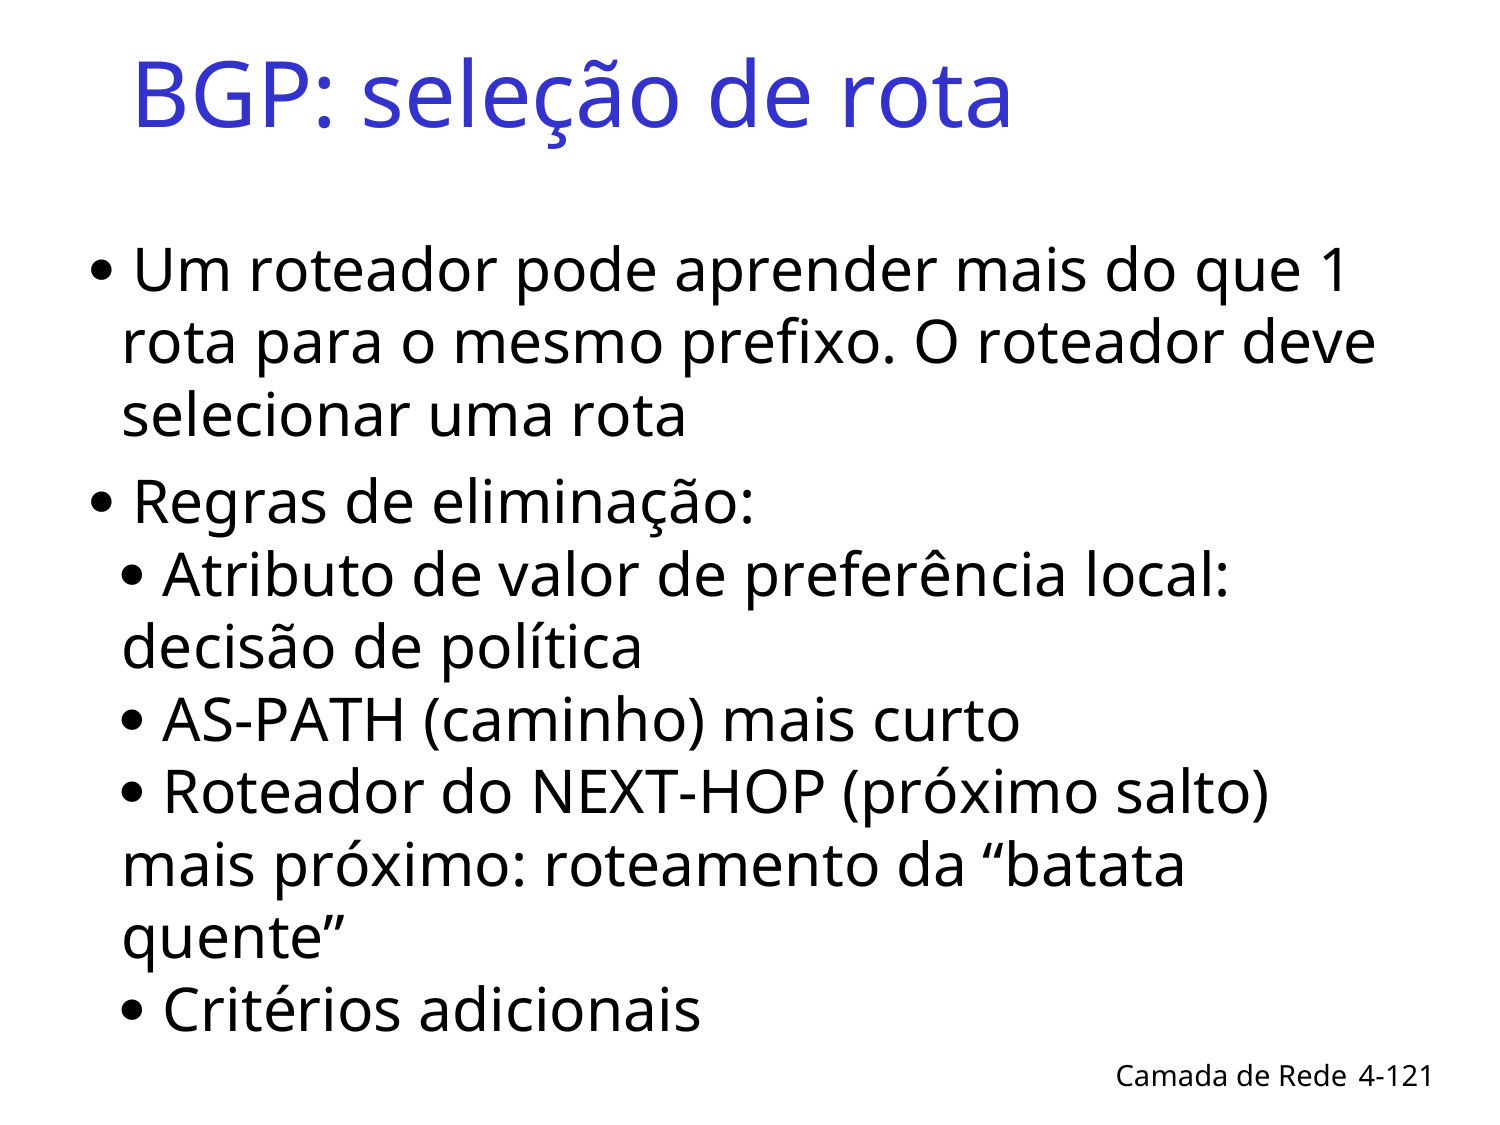

BGP: seleção de rota
 Um roteador pode aprender mais do que 1 rota para o mesmo prefixo. O roteador deve selecionar uma rota
 Regras de eliminação:
	 Atributo de valor de preferência local: decisão de política
	 AS-PATH (caminho) mais curto
	 Roteador do NEXT-HOP (próximo salto) mais próximo: roteamento da “batata quente”
	 Critérios adicionais
Camada de Rede